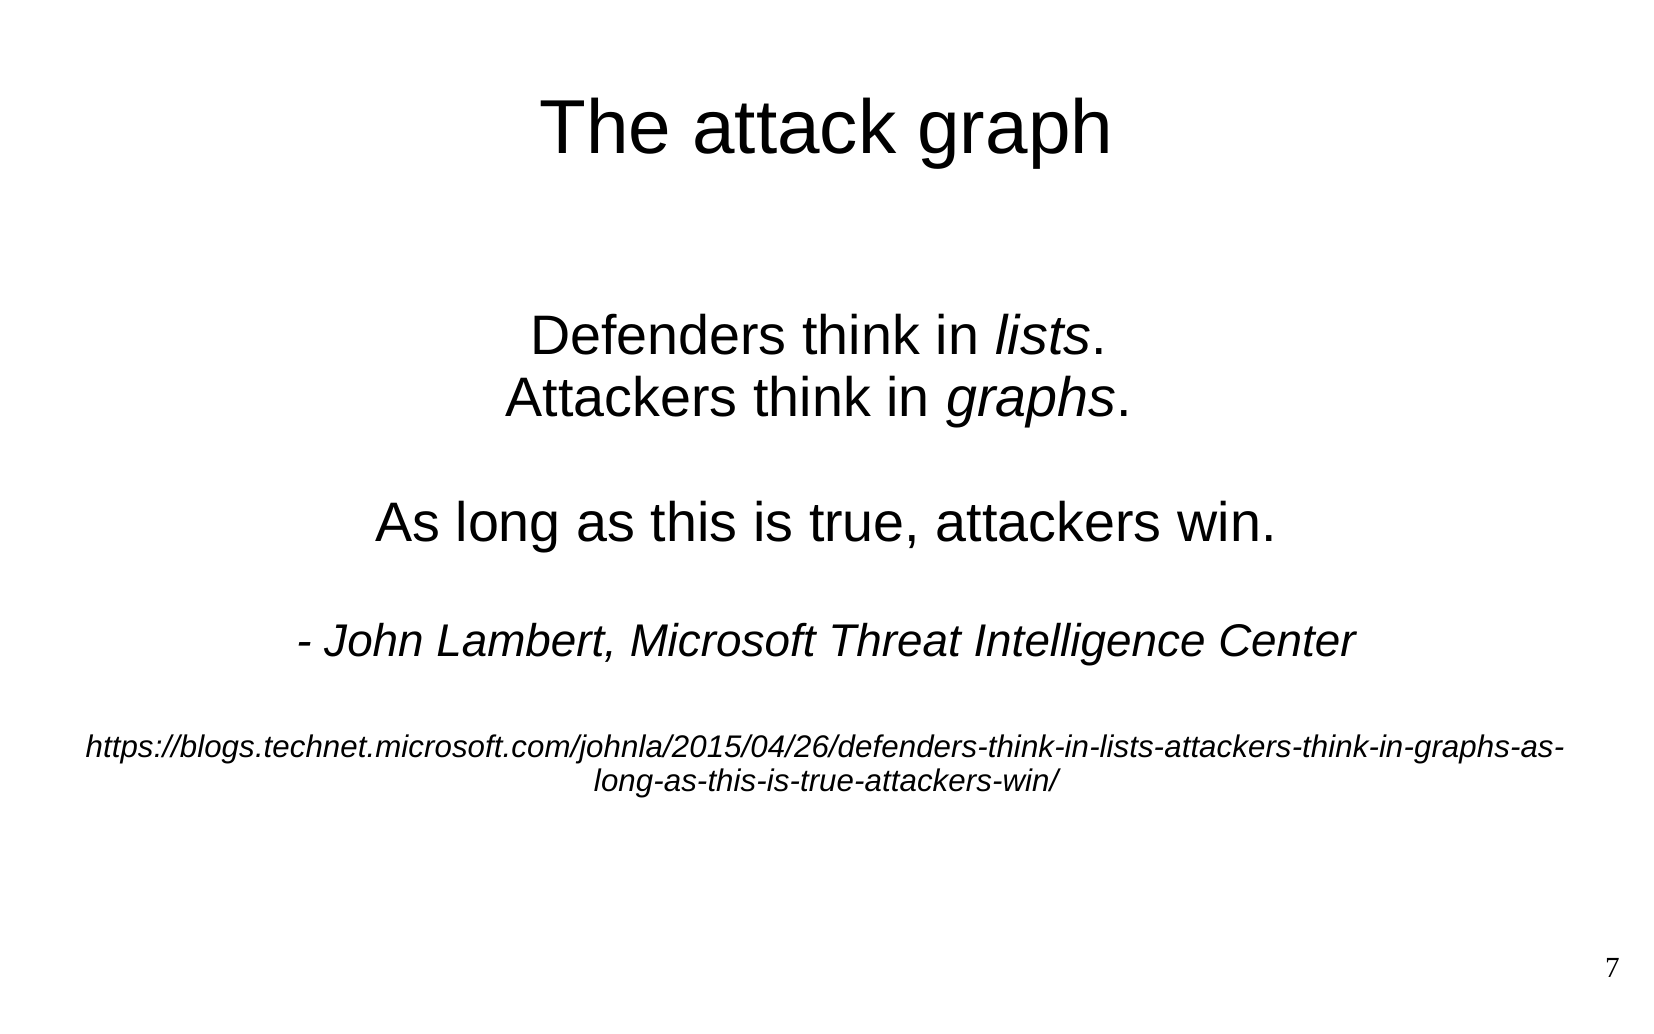

# The attack graph
Defenders think in lists.
Attackers think in graphs.
As long as this is true, attackers win.
- John Lambert, Microsoft Threat Intelligence Center
https://blogs.technet.microsoft.com/johnla/2015/04/26/defenders-think-in-lists-attackers-think-in-graphs-as-long-as-this-is-true-attackers-win/